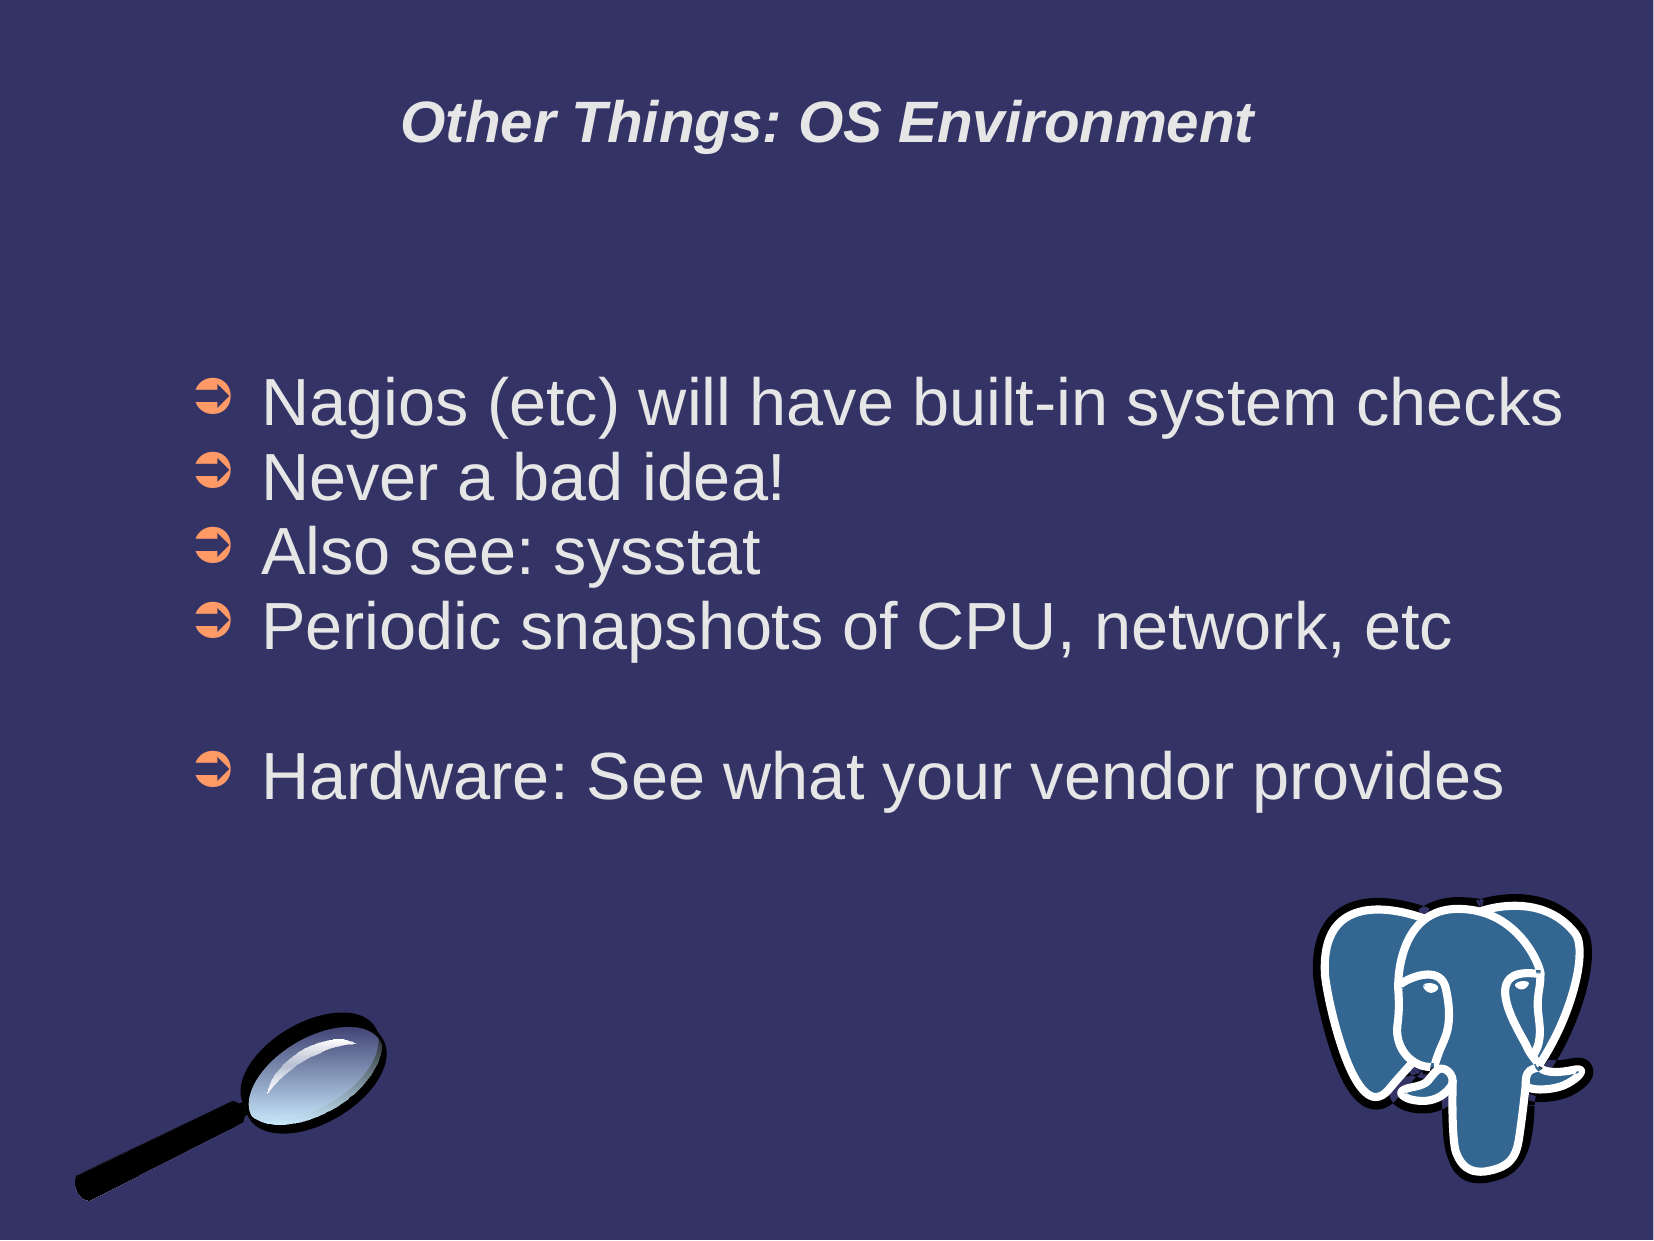

# Other Things: OS Environment
Nagios (etc) will have built-in system checks
Never a bad idea!
Also see: sysstat
Periodic snapshots of CPU, network, etc
Hardware: See what your vendor provides